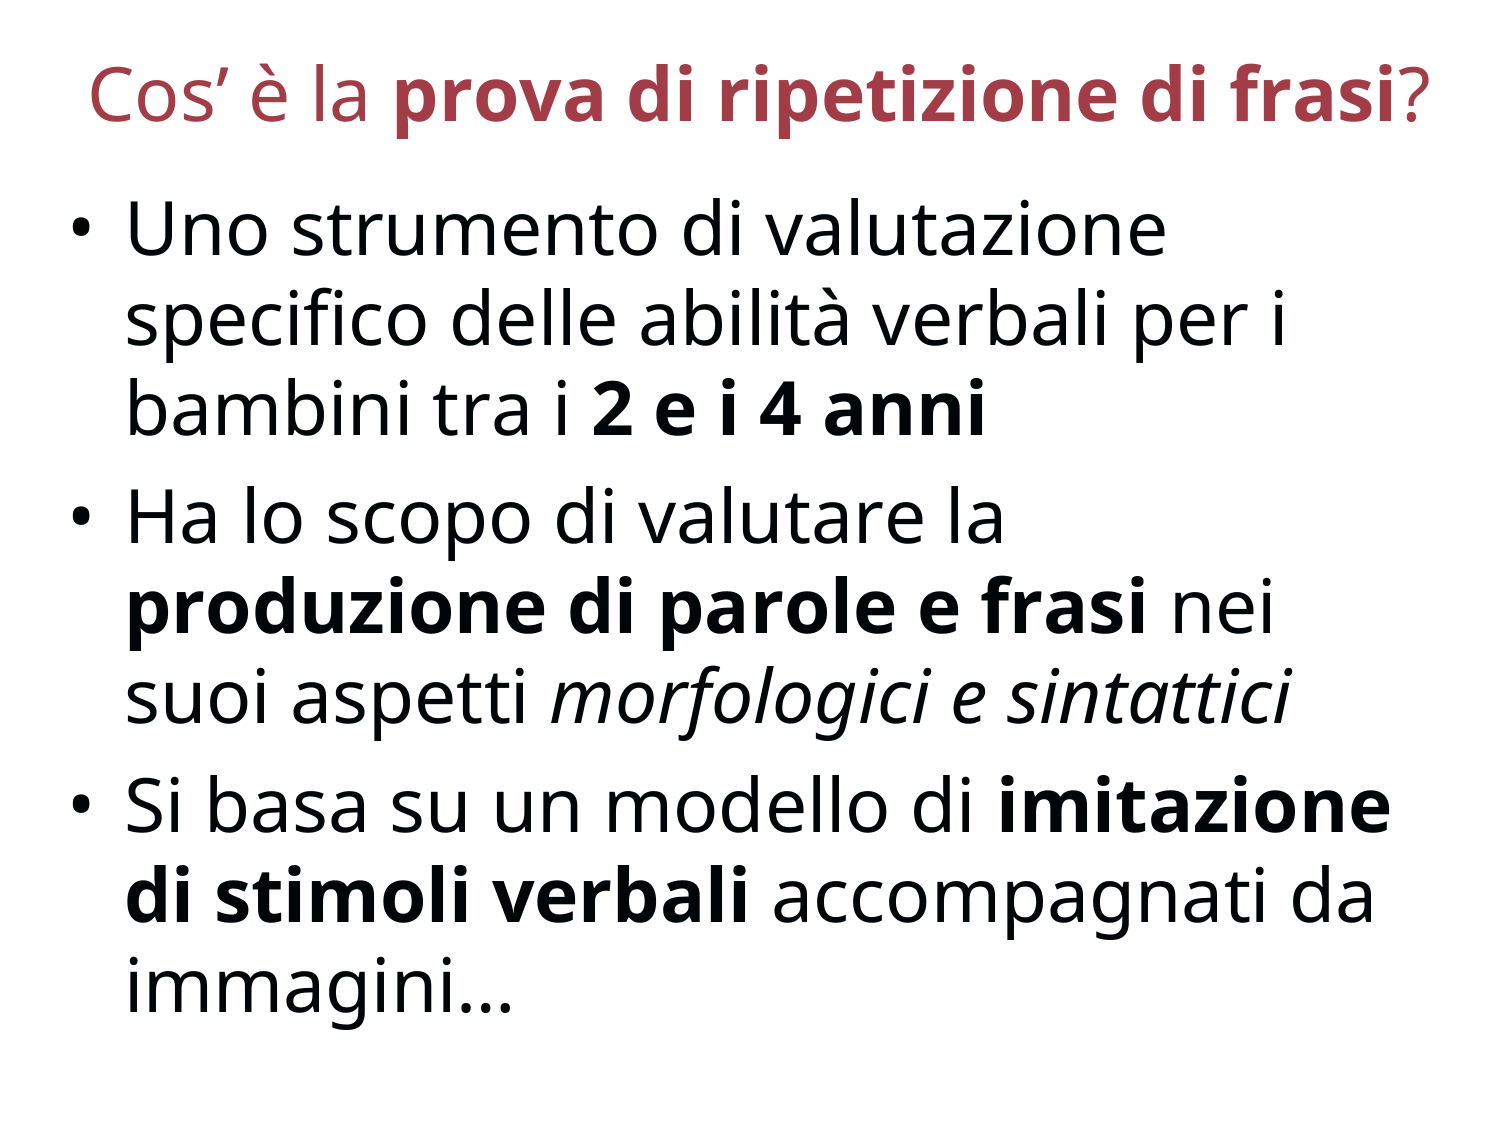

# Cos’ è la prova di ripetizione di frasi?
Uno strumento di valutazione specifico delle abilità verbali per i bambini tra i 2 e i 4 anni
Ha lo scopo di valutare la produzione di parole e frasi nei suoi aspetti morfologici e sintattici
Si basa su un modello di imitazione di stimoli verbali accompagnati da immagini…